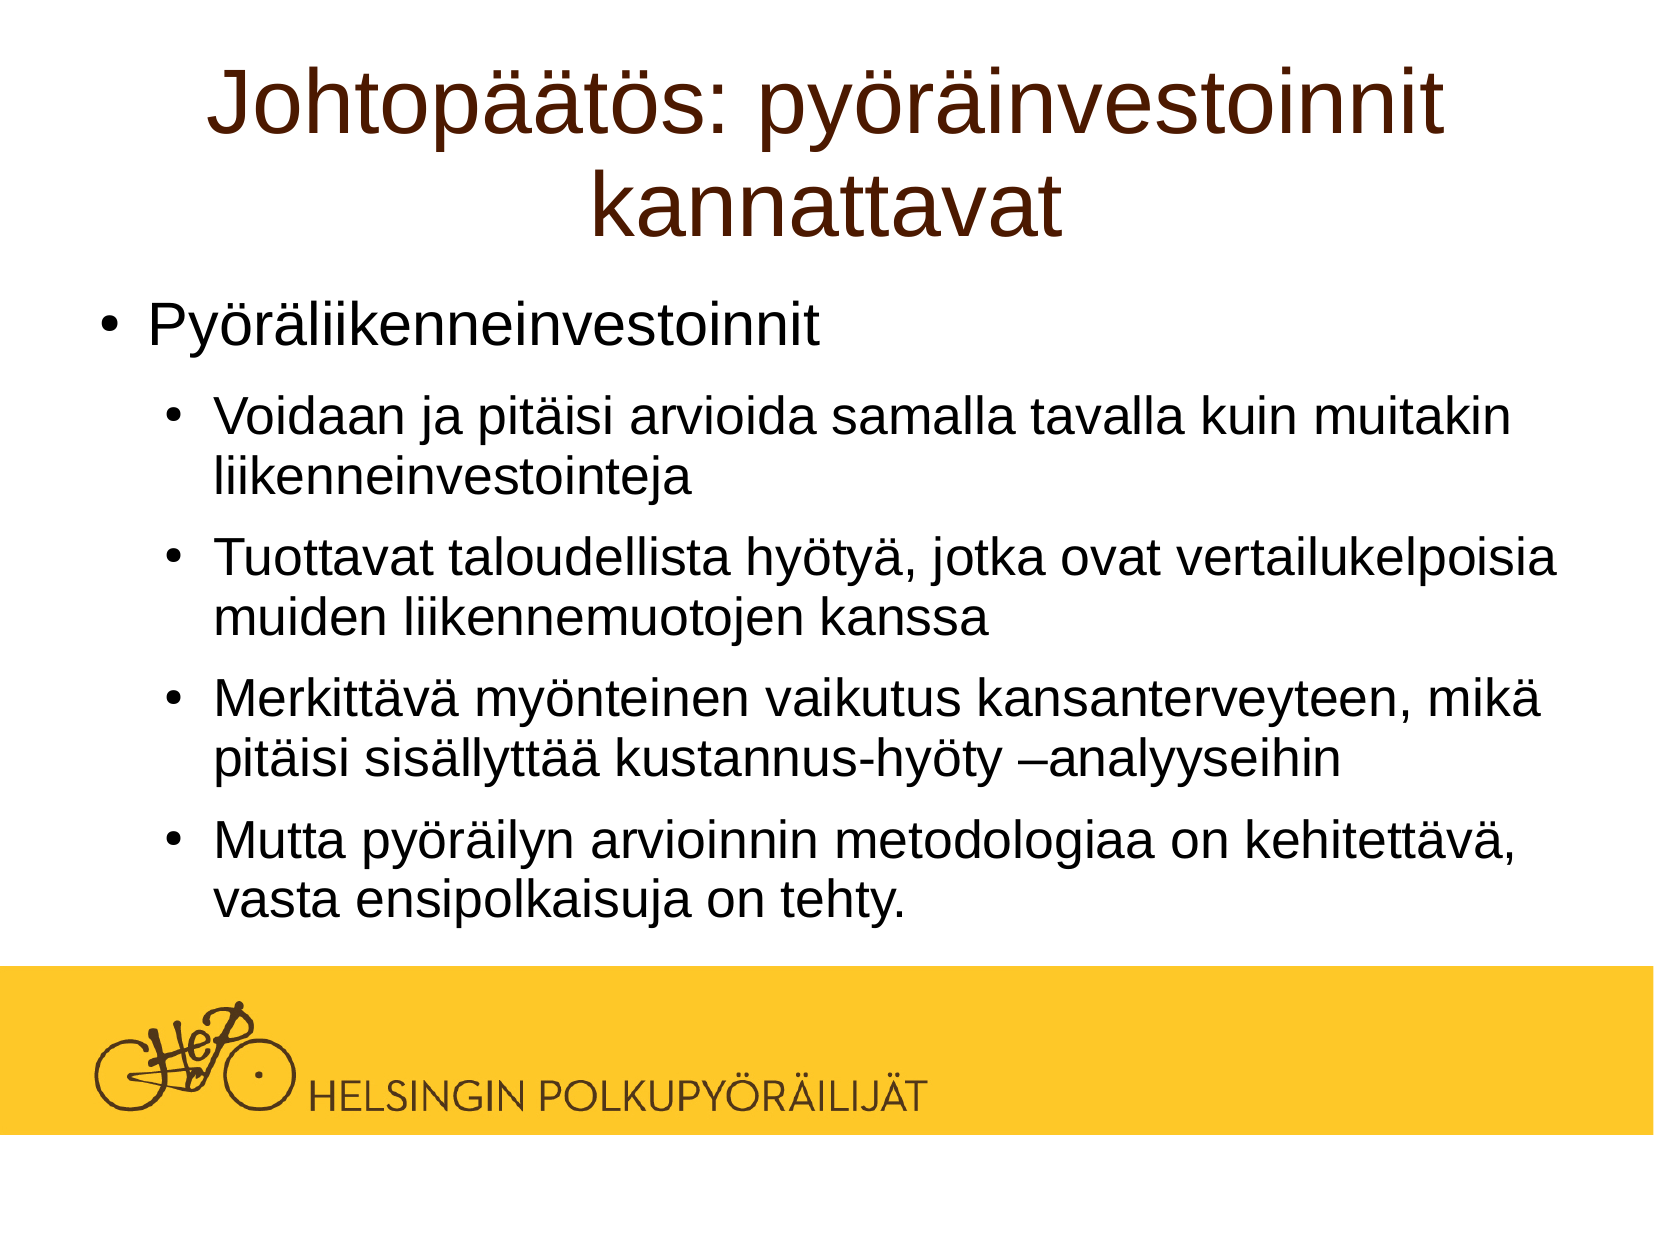

# Johtopäätös: pyöräinvestoinnit kannattavat
Pyöräliikenneinvestoinnit
Voidaan ja pitäisi arvioida samalla tavalla kuin muitakin liikenneinvestointeja
Tuottavat taloudellista hyötyä, jotka ovat vertailukelpoisia muiden liikennemuotojen kanssa
Merkittävä myönteinen vaikutus kansanterveyteen, mikä pitäisi sisällyttää kustannus-hyöty –analyyseihin
Mutta pyöräilyn arvioinnin metodologiaa on kehitettävä, vasta ensipolkaisuja on tehty.